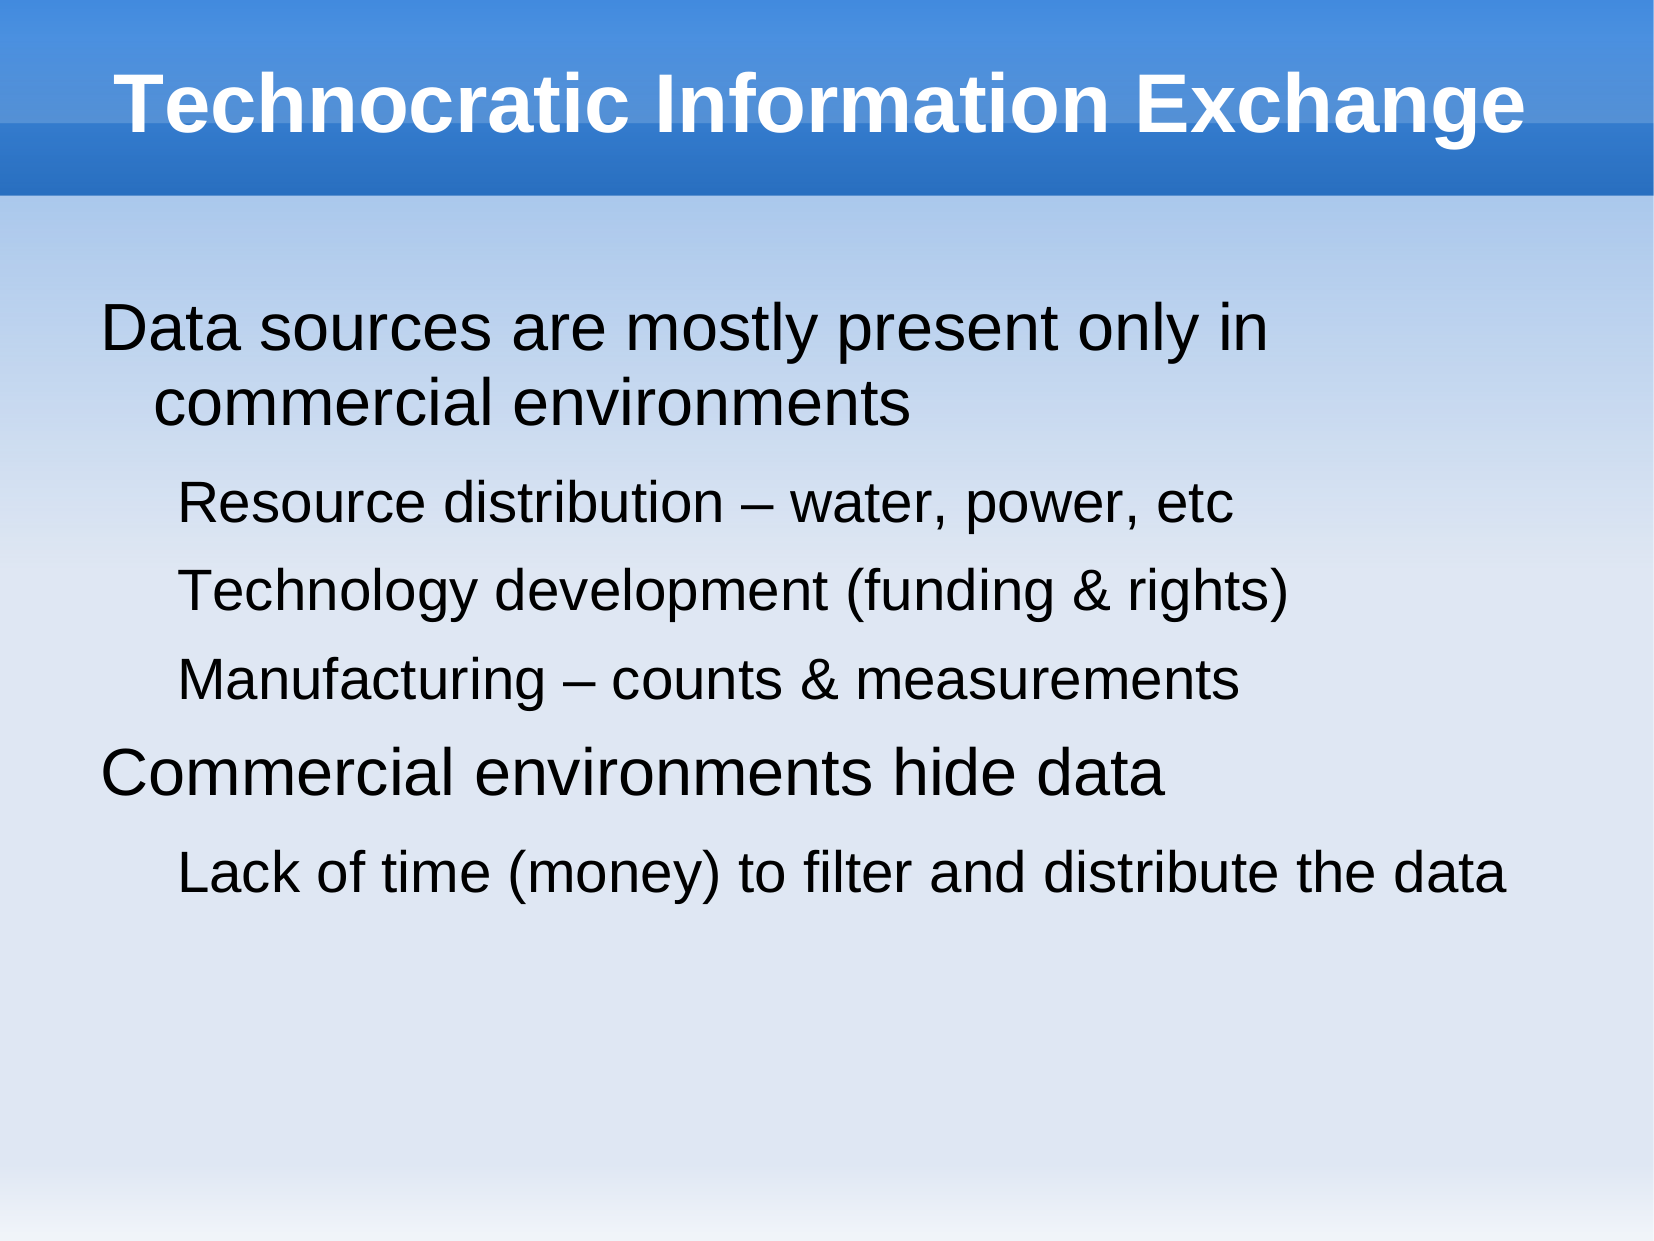

# Technocratic Information Exchange
Data sources are mostly present only in commercial environments
Resource distribution – water, power, etc
Technology development (funding & rights)
Manufacturing – counts & measurements
Commercial environments hide data
Lack of time (money) to filter and distribute the data